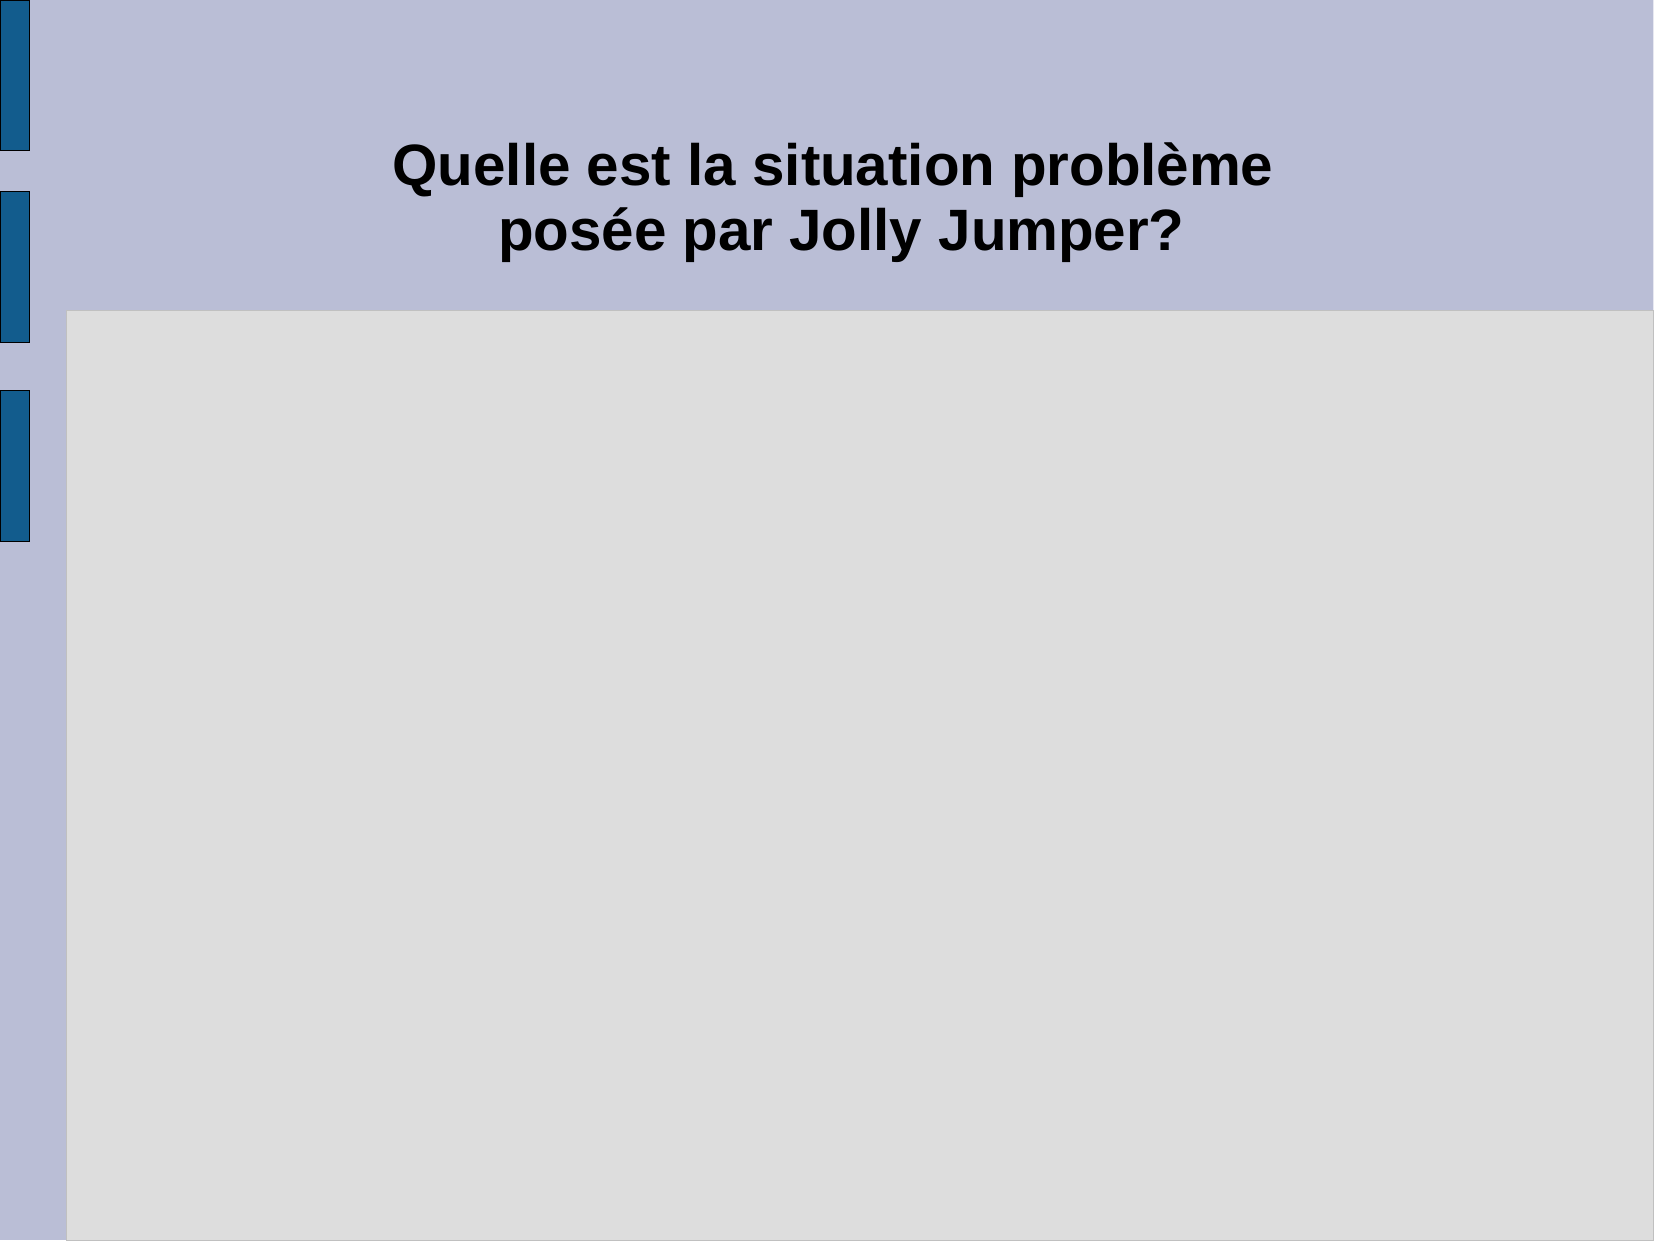

Quelle est la situation problème
posée par Jolly Jumper?